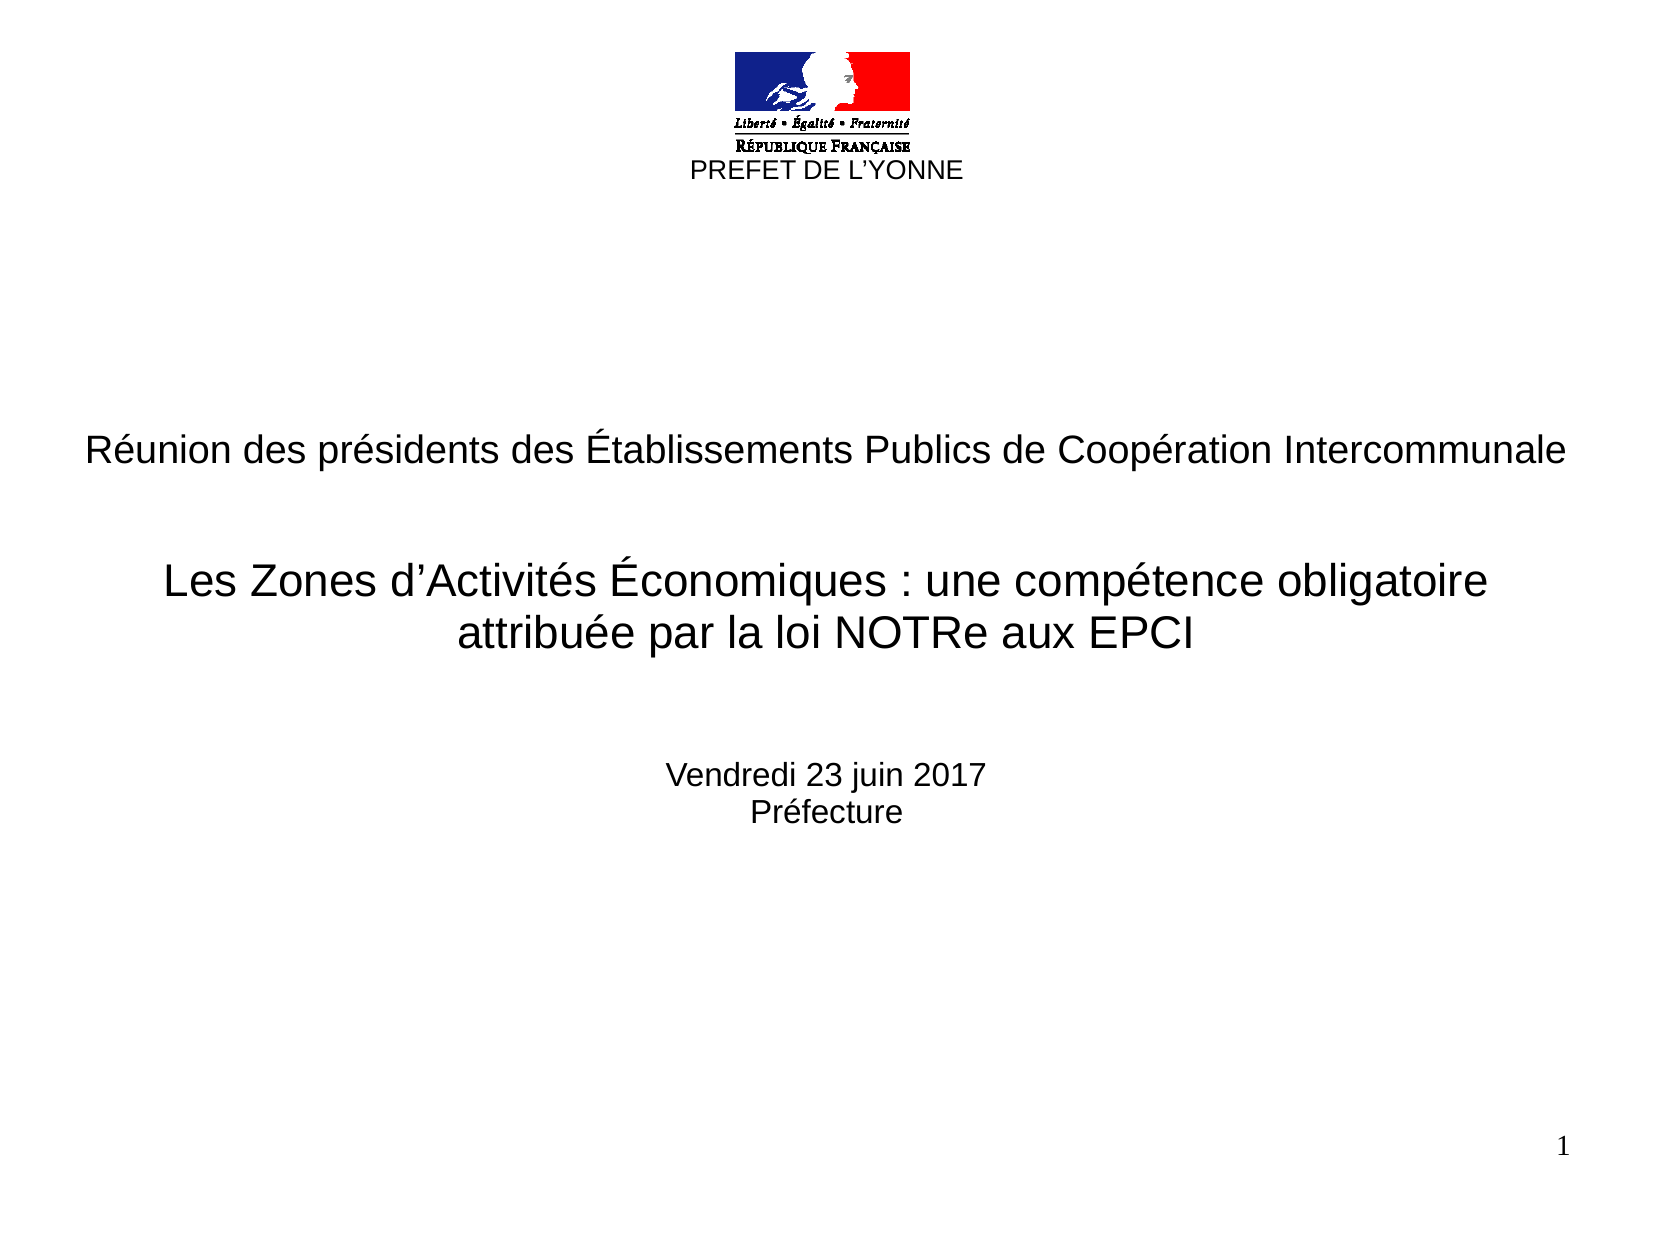

# PREFET DE L’YONNE
Réunion des présidents des Établissements Publics de Coopération Intercommunale
Les Zones d’Activités Économiques : une compétence obligatoire attribuée par la loi NOTRe aux EPCI
Vendredi 23 juin 2017
Préfecture
1